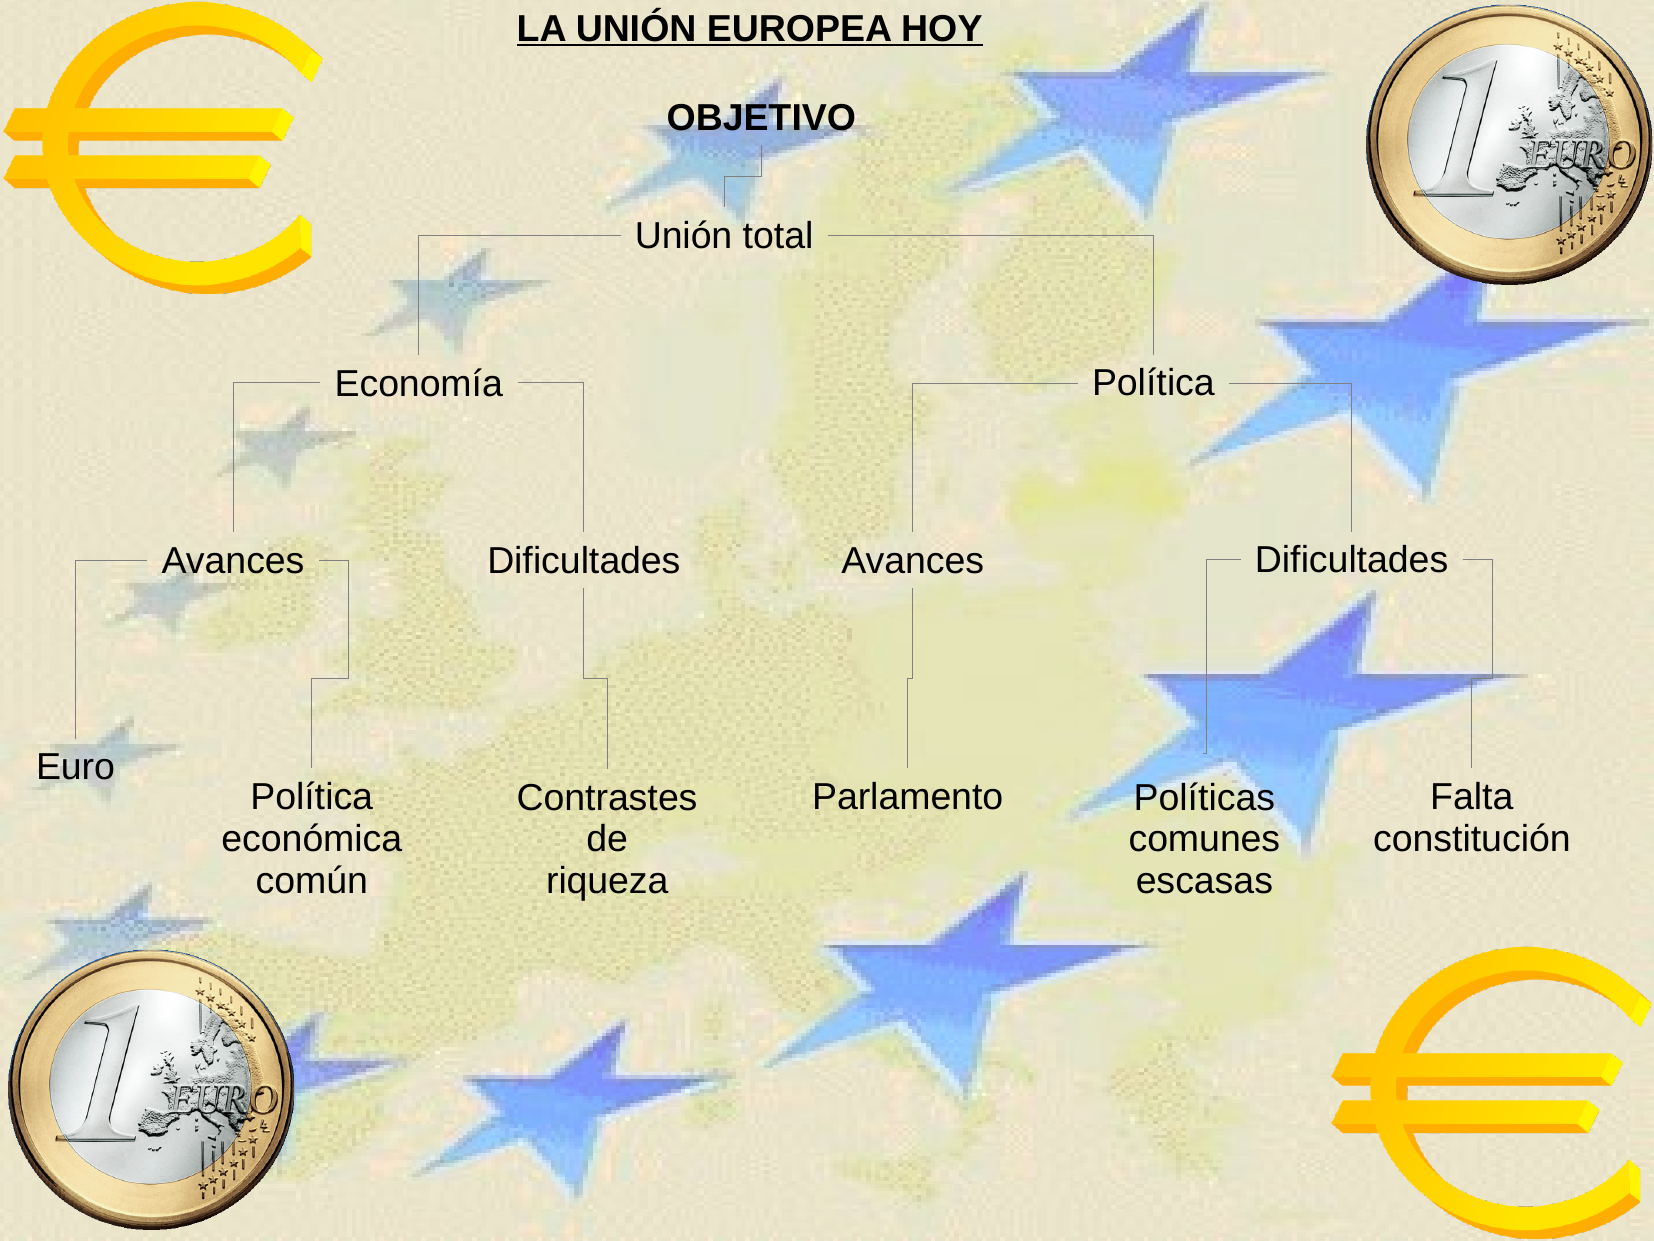

LA UNIÓN EUROPEA HOY
OBJETIVO
Unión total
Política
Economía
Dificultades
Avances
Dificultades
Avances
Euro
Política
económica
común
Falta
constitución
Parlamento
Contrastes
de
riqueza
Políticas
comunes
escasas